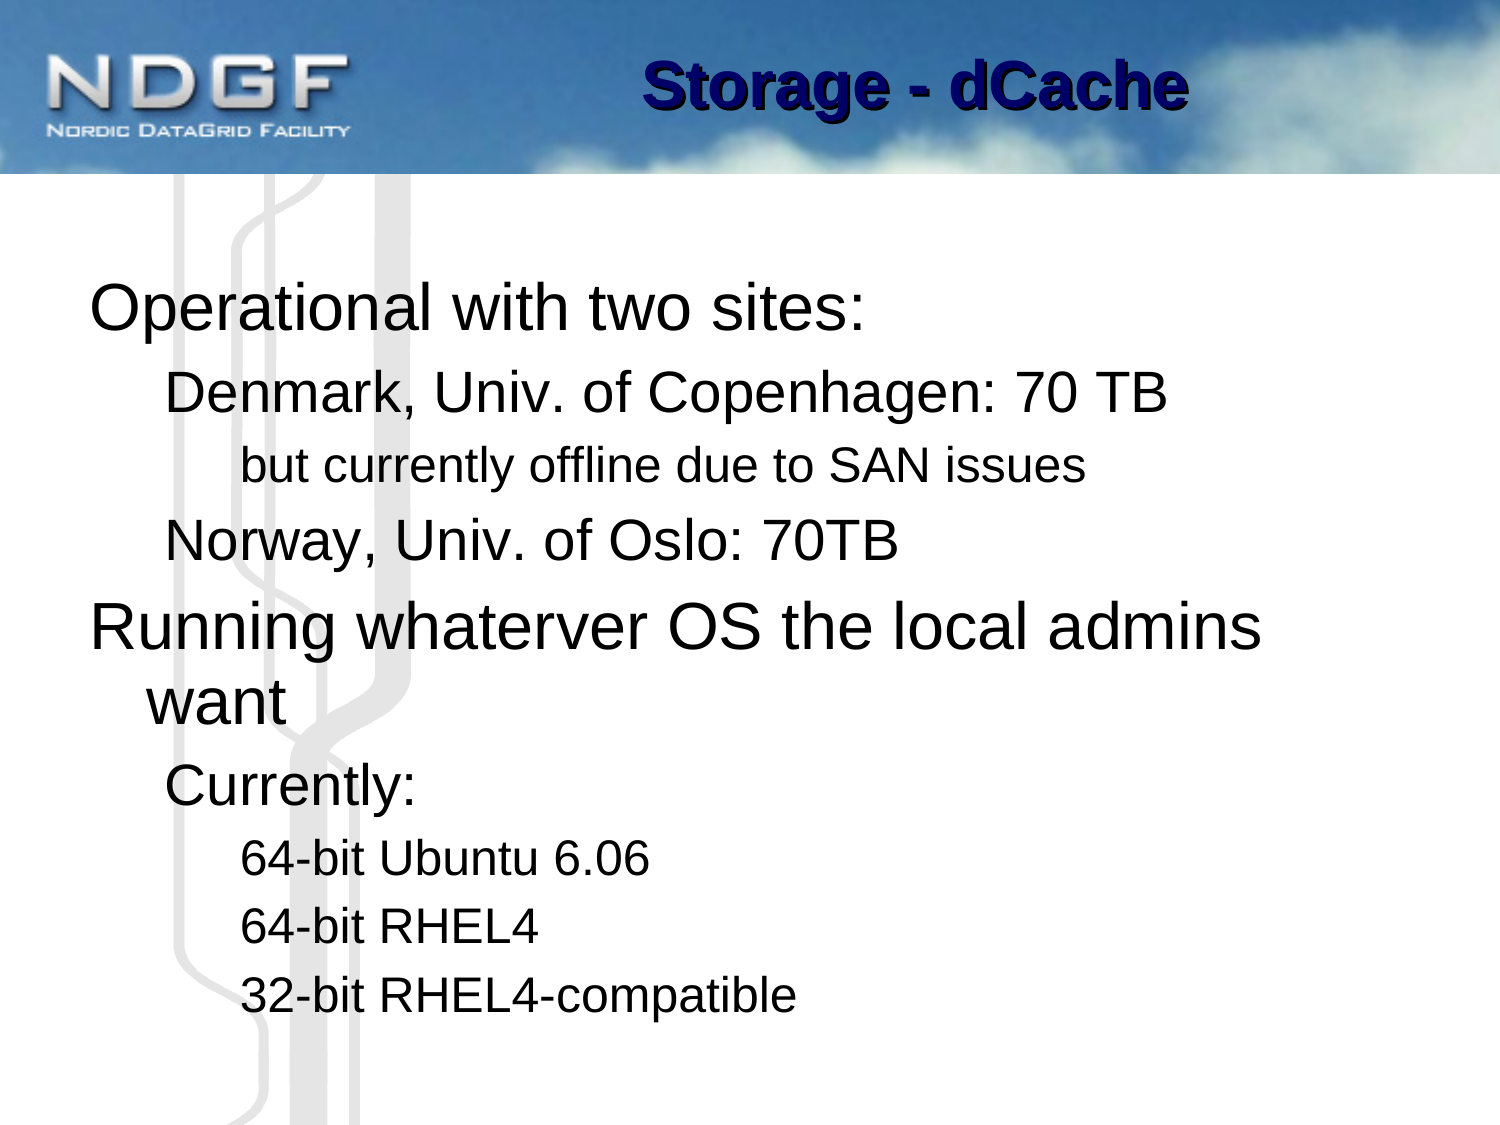

# Storage - dCache
Operational with two sites:
Denmark, Univ. of Copenhagen: 70 TB
but currently offline due to SAN issues
Norway, Univ. of Oslo: 70TB
Running whaterver OS the local admins want
Currently:
64-bit Ubuntu 6.06
64-bit RHEL4
32-bit RHEL4-compatible